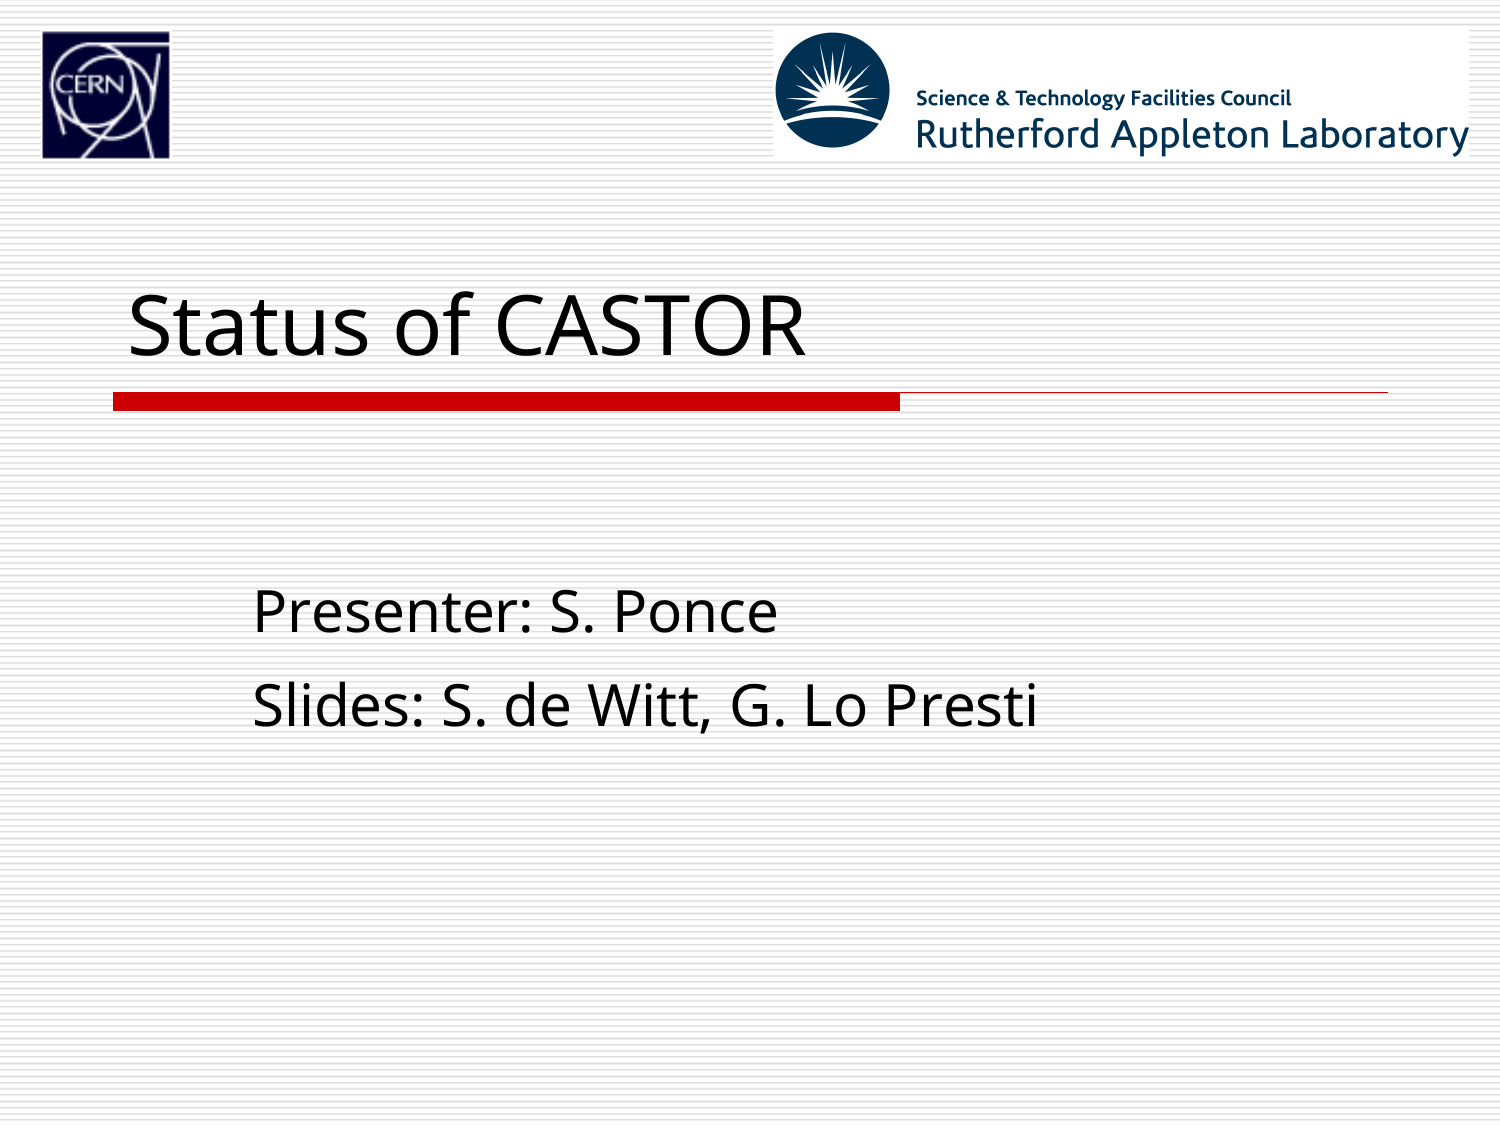

# Status of CASTOR
Presenter: S. Ponce
Slides: S. de Witt, G. Lo Presti